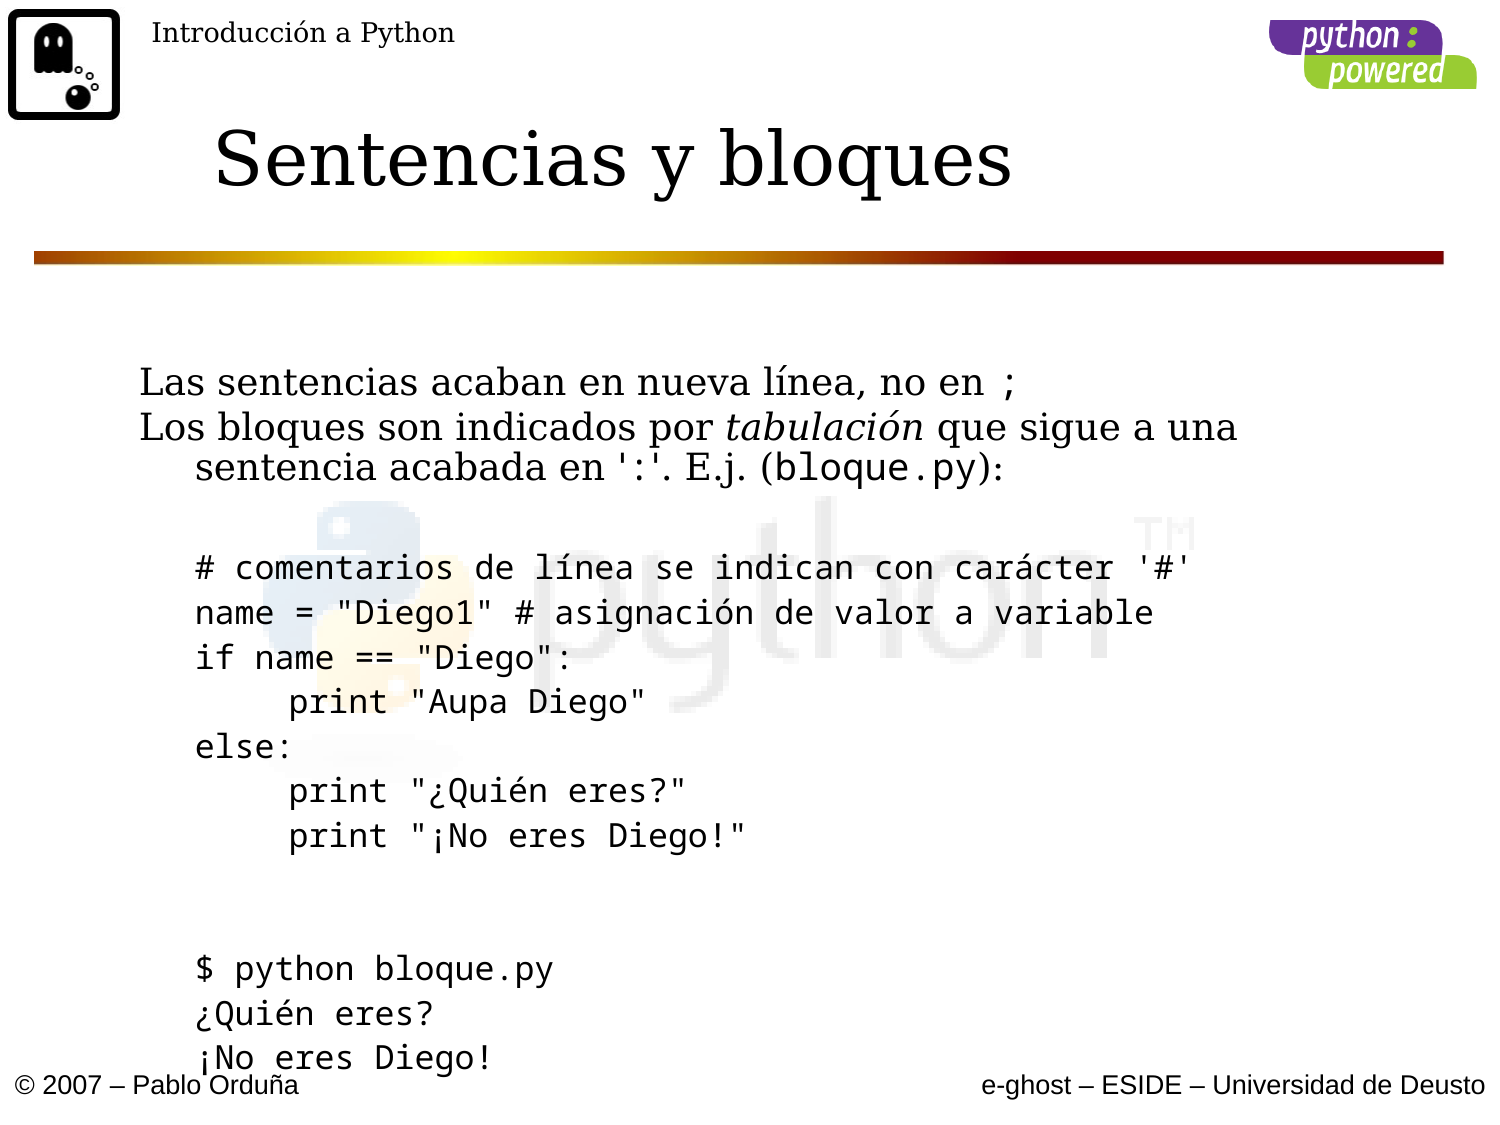

# Sentencias y bloques
Las sentencias acaban en nueva línea, no en ;
Los bloques son indicados por tabulación que sigue a una sentencia acabada en ':'. E.j. (bloque.py):
	# comentarios de línea se indican con carácter '#'
	name = "Diego1" # asignación de valor a variable
	if name == "Diego":
		print "Aupa Diego"
	else:
		print "¿Quién eres?"
		print "¡No eres Diego!"
	$ python bloque.py
	¿Quién eres?
	¡No eres Diego!